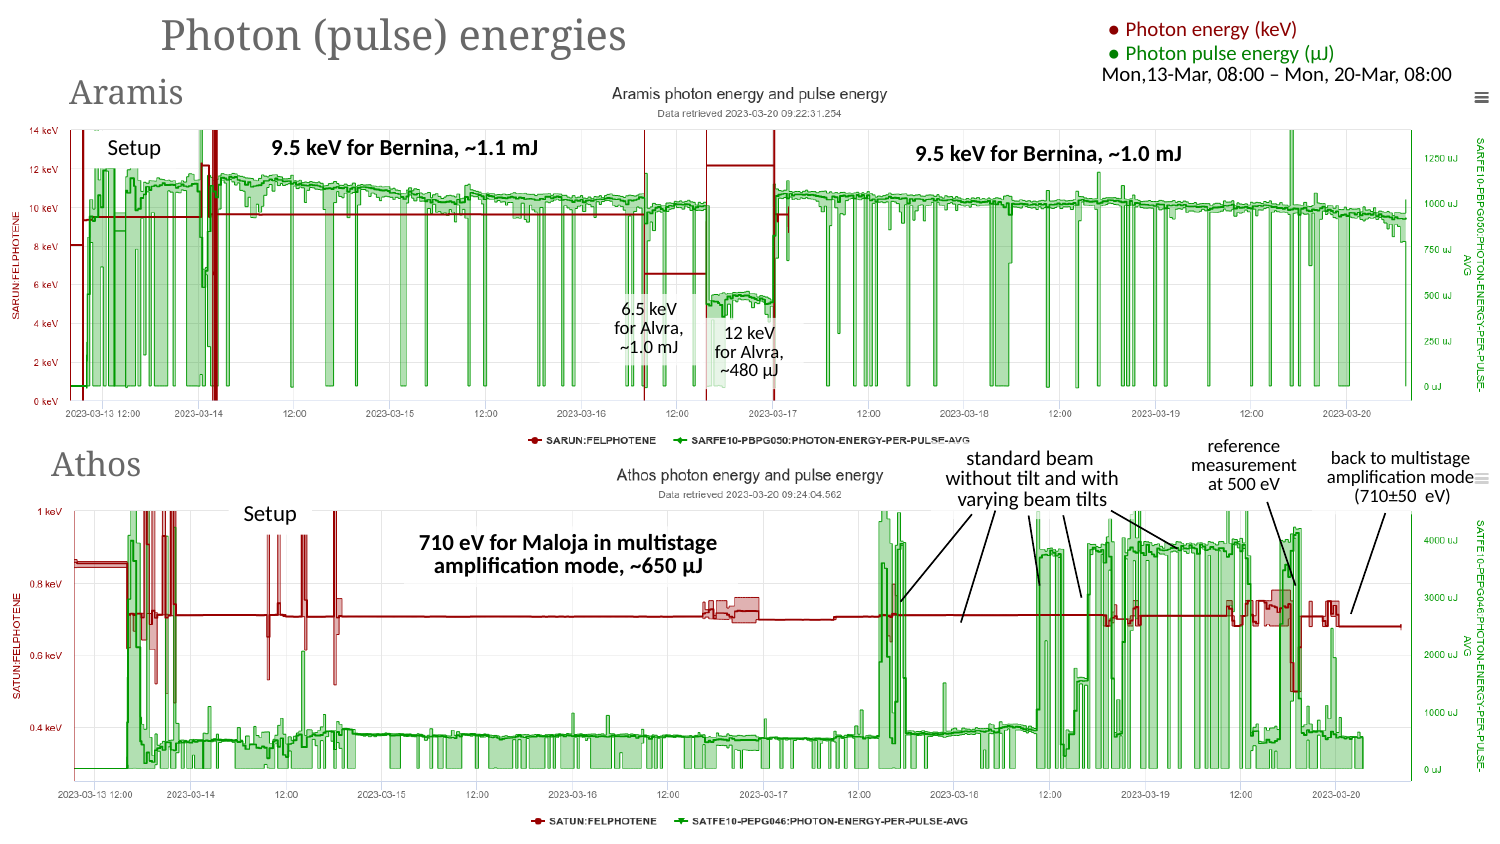

# Photon (pulse) energies
 ● Photon energy (keV)
 ● Photon pulse energy (µJ)
Mon,13-Mar, 08:00 – Mon, 20-Mar, 08:00
Aramis
Setup
9.5 keV for Bernina, ~1.1 mJ
9.5 keV for Bernina, ~1.0 mJ
6.5 keV
for Alvra,
~1.0 mJ
12 keV
for Alvra,
~480 µJ
reference
measurement
at 500 eV
standard beam
without tilt and with
varying beam tilts
Athos
back to multistage
amplification mode
(710±50 eV)
Setup
710 eV for Maloja in multistage
amplification mode, ~650 µJ